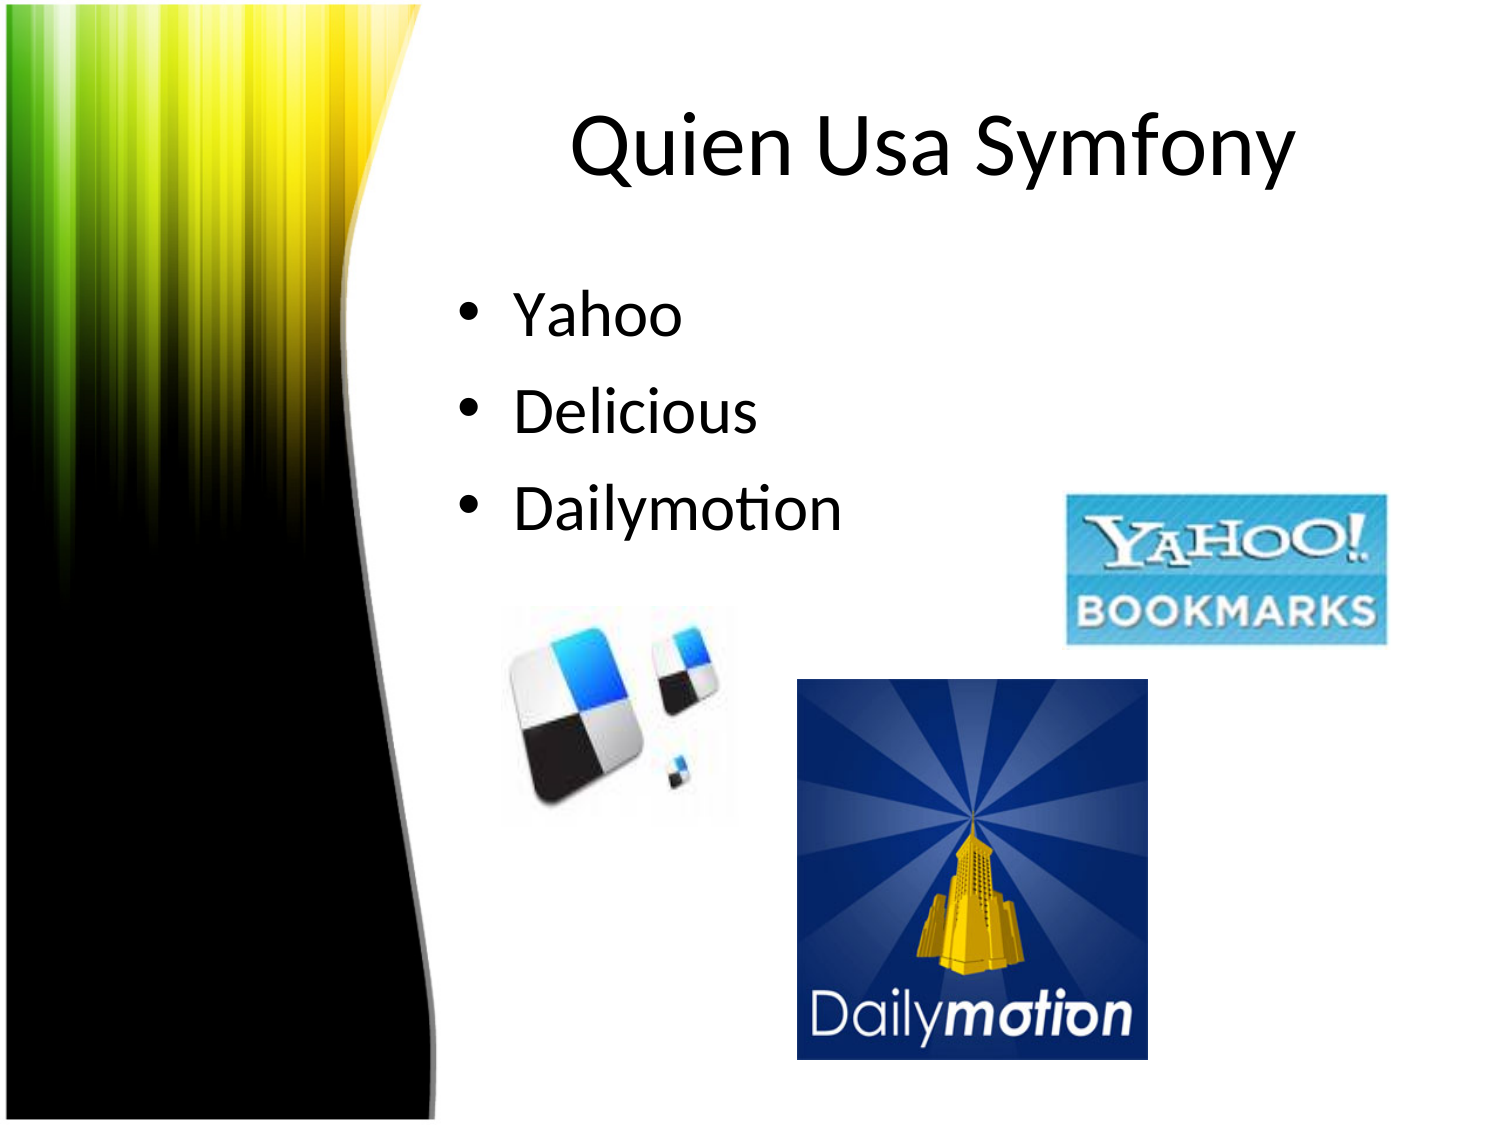

# Quien Usa Symfony
Yahoo
Delicious
Dailymotion